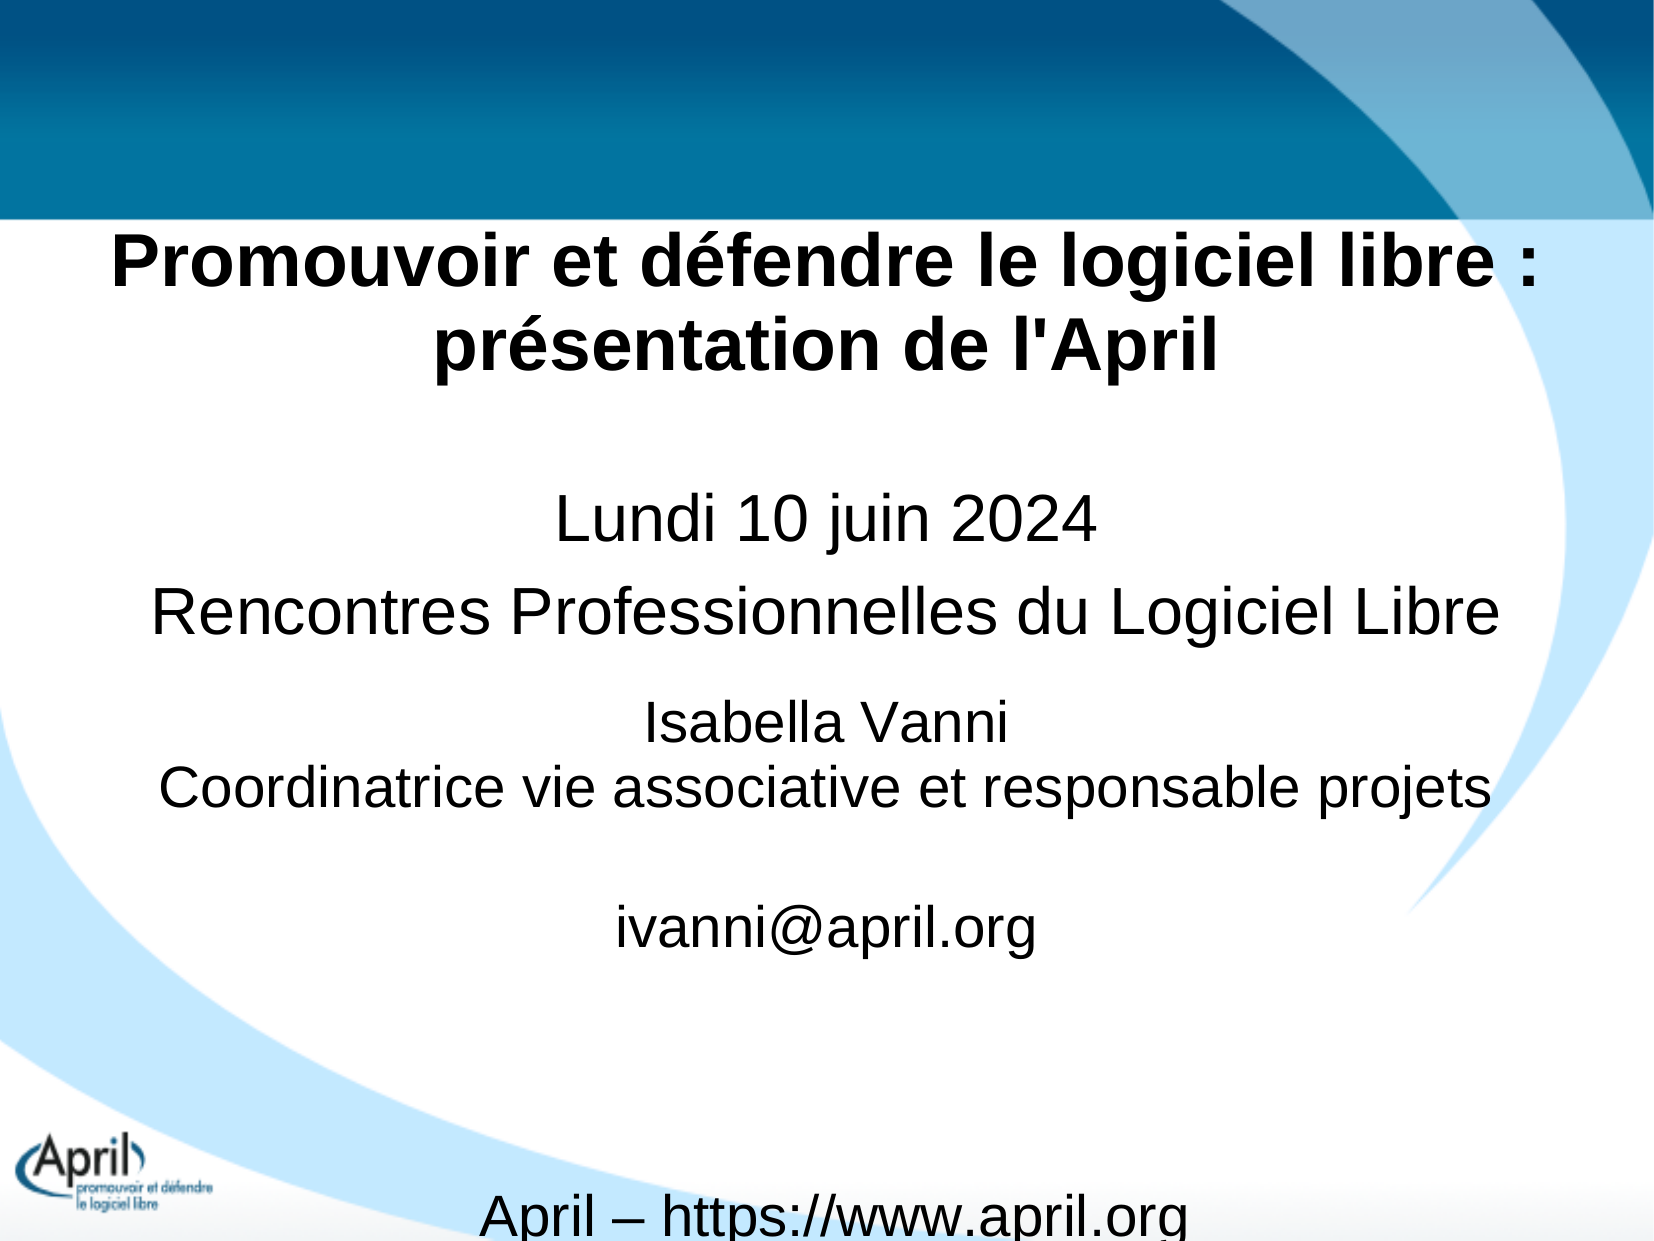

# Promouvoir et défendre le logiciel libre : présentation de l'April
Lundi 10 juin 2024
Rencontres Professionnelles du Logiciel Libre
Isabella Vanni
Coordinatrice vie associative et responsable projets
ivanni@april.org
 April – https://www.april.org